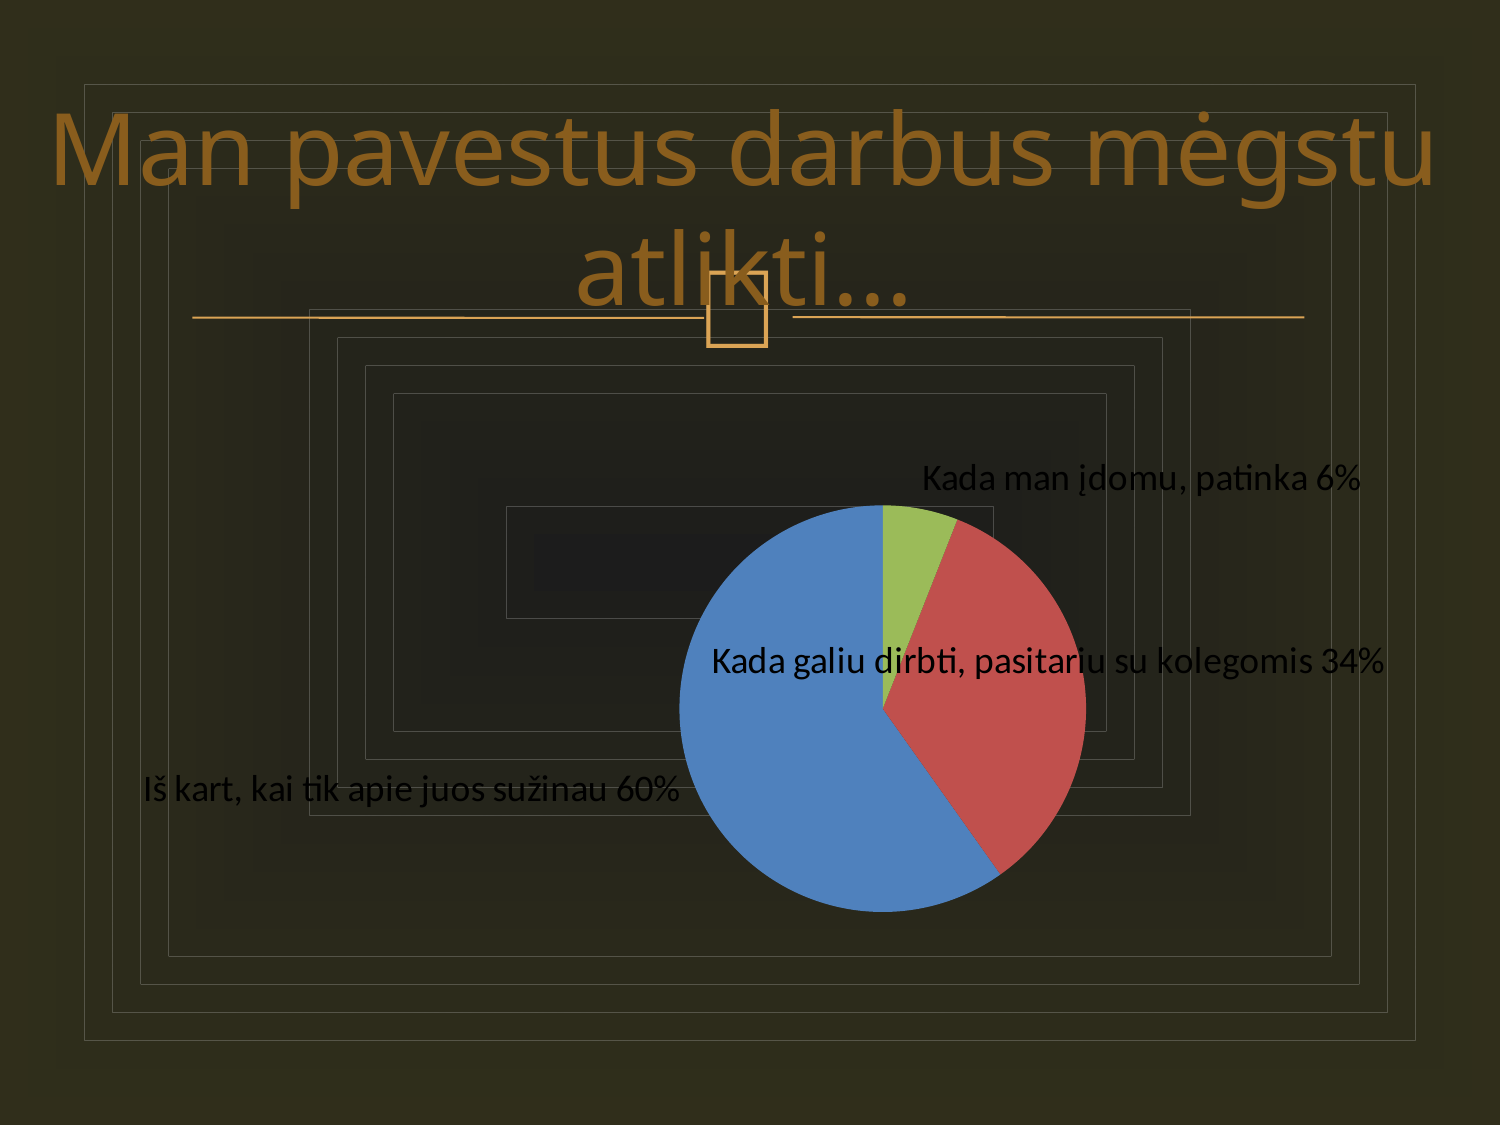

# Man pavestus darbus mėgstu atlikti...
### Chart
| Category | Stulpelis1 |
|---|---|
| Iš kart, kai tik apie juos sužinau | 14.0 |
| Kada galiu dirbti, pasitariu su kolegomis | 8.0 |
| Kada man įdomu, patinka | 1.4 |